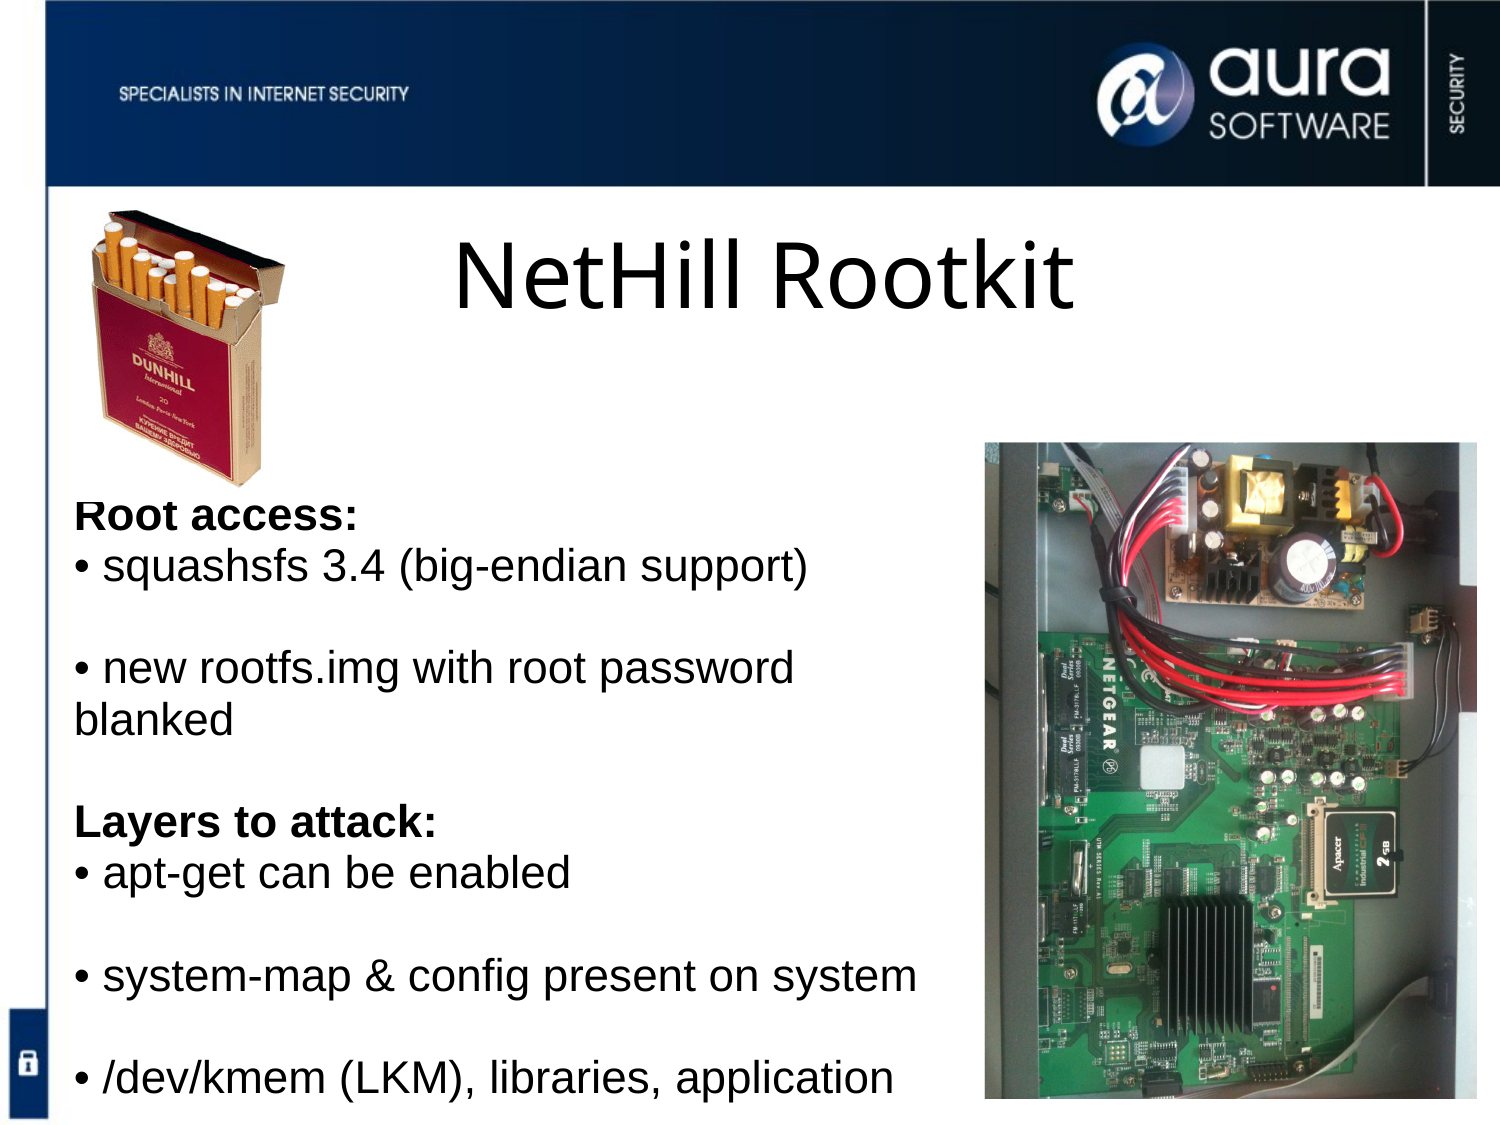

# NetHill Rootkit
Root access:
 squashsfs 3.4 (big-endian support)
 new rootfs.img with root password blanked
Layers to attack:
 apt-get can be enabled
 system-map & config present on system
 /dev/kmem (LKM), libraries, application